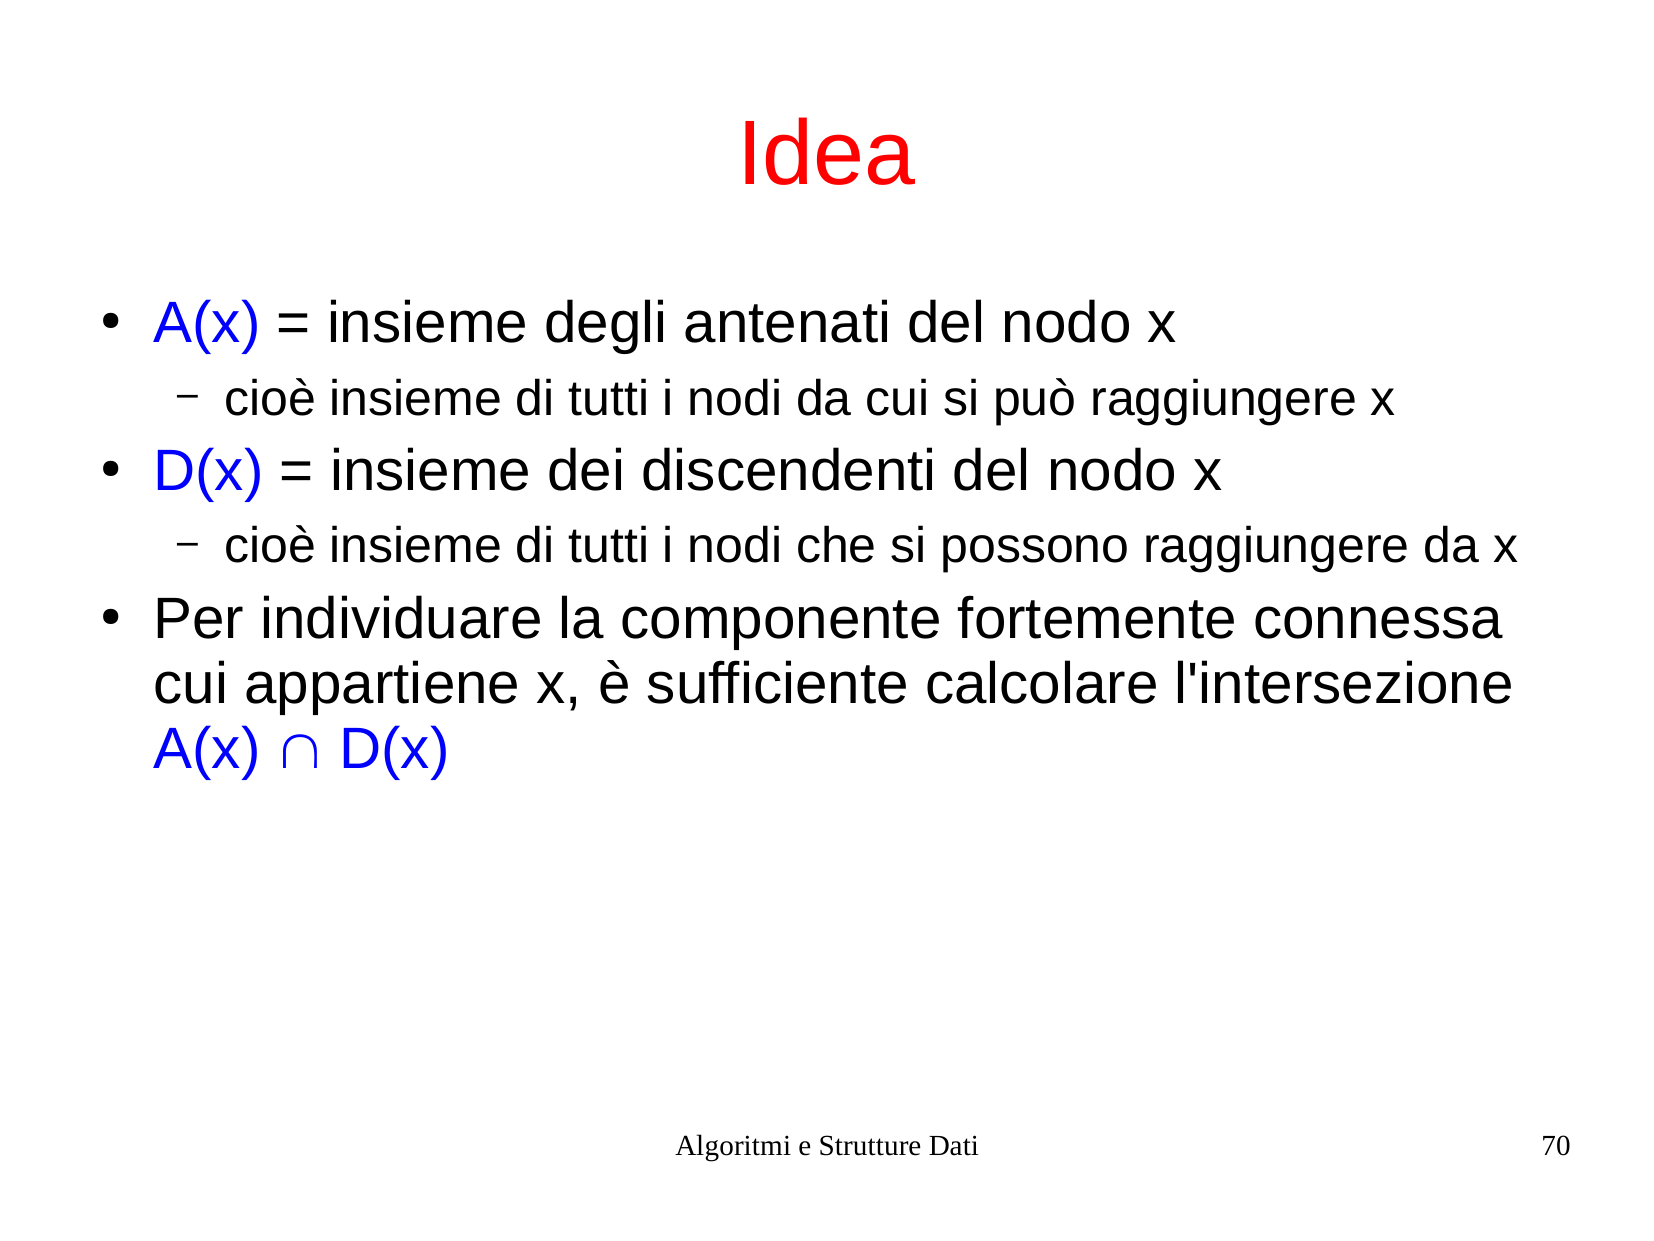

# Idea
A(x) = insieme degli antenati del nodo x
cioè insieme di tutti i nodi da cui si può raggiungere x
D(x) = insieme dei discendenti del nodo x
cioè insieme di tutti i nodi che si possono raggiungere da x
Per individuare la componente fortemente connessa cui appartiene x, è sufficiente calcolare l'intersezione A(x)  D(x)
Algoritmi e Strutture Dati
70